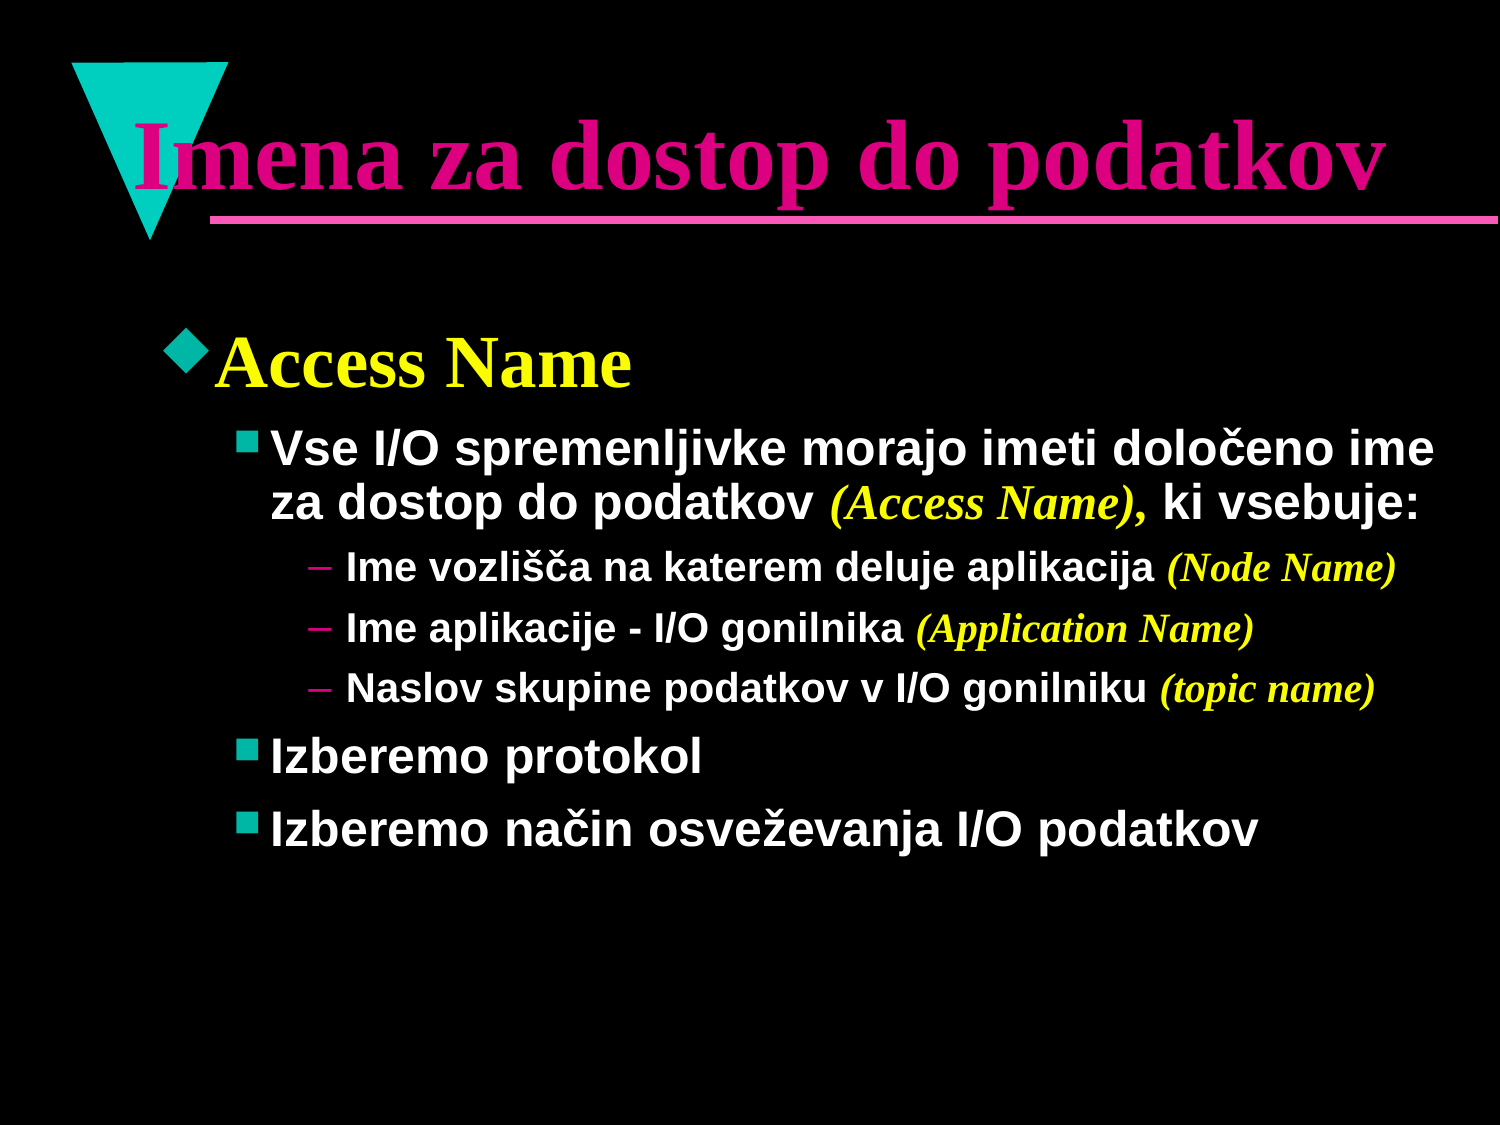

# Imena za dostop do podatkov
Access Name
Vse I/O spremenljivke morajo imeti določeno ime za dostop do podatkov (Access Name), ki vsebuje:
Ime vozlišča na katerem deluje aplikacija (Node Name)
Ime aplikacije - I/O gonilnika (Application Name)
Naslov skupine podatkov v I/O gonilniku (topic name)
Izberemo protokol
Izberemo način osveževanja I/O podatkov
RVP2
I/O komunikacija
11